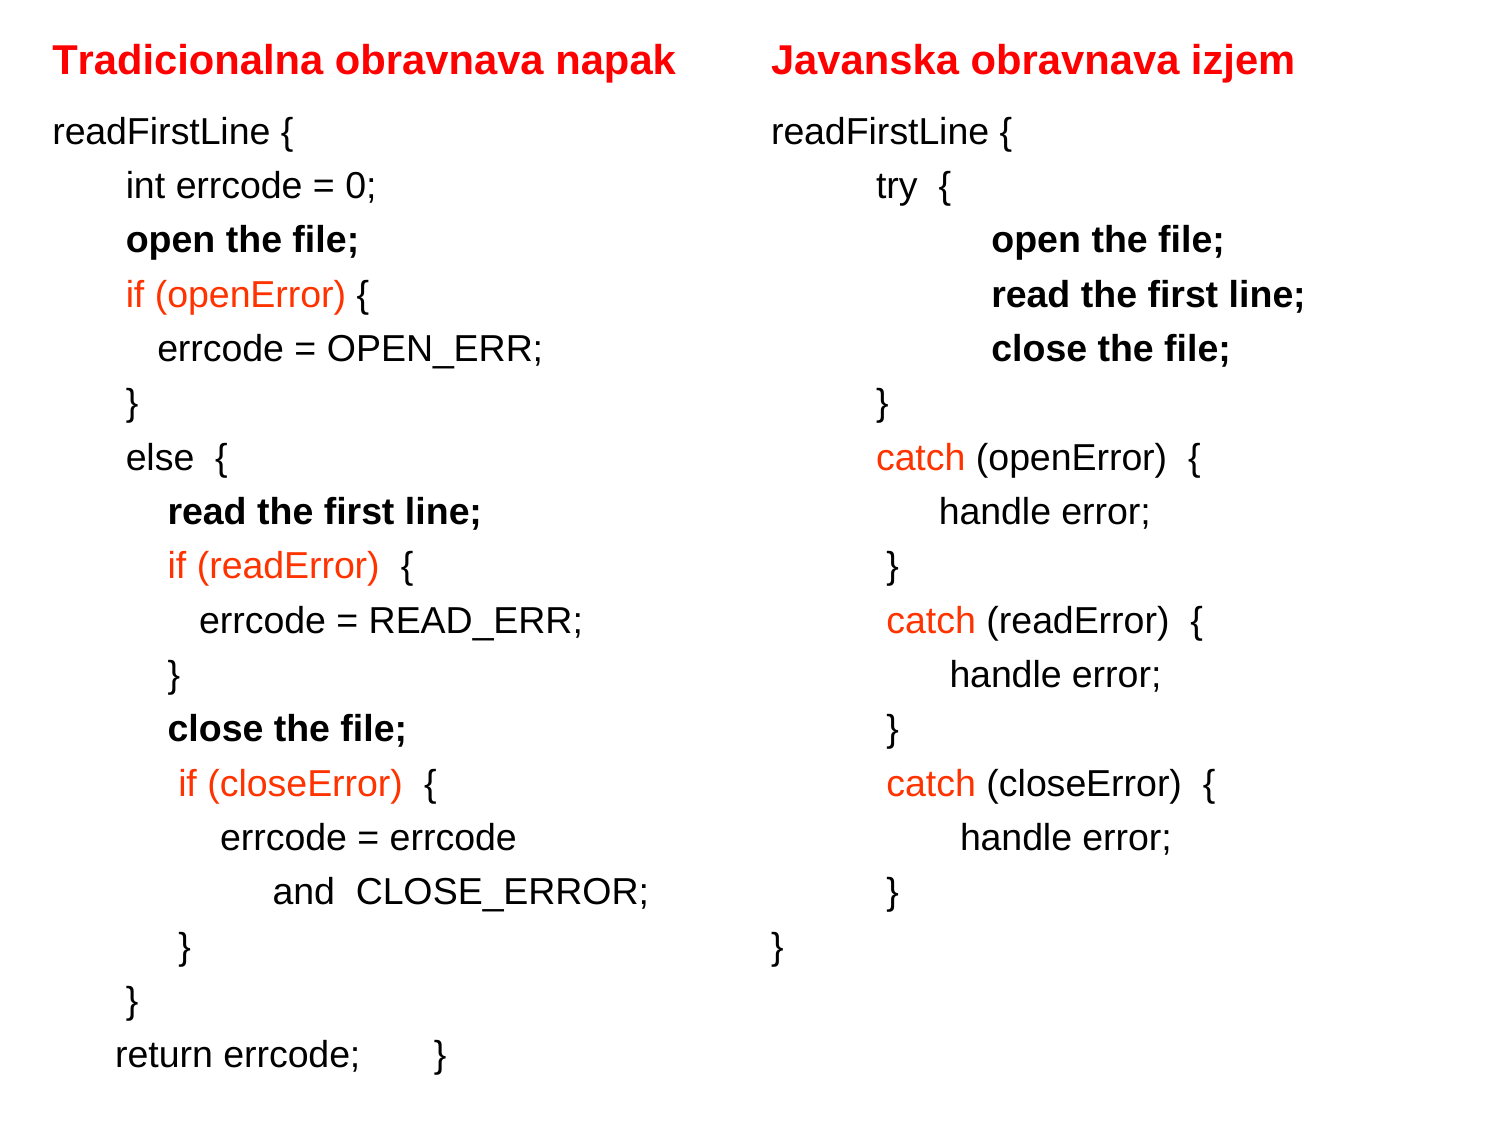

| Tradicionalna obravnava napak | Javanska obravnava izjem |
| --- | --- |
| readFirstLine { int errcode = 0; open the file; if (openError) { errcode = OPEN\_ERR; } else { read the first line; if (readError) { errcode = READ\_ERR; } close the file; if (closeError) { errcode = errcode and CLOSE\_ERROR; } } return errcode; } | readFirstLine { try { open the file; read the first line; close the file; } catch (openError) { handle error; } catch (readError) { handle error; } catch (closeError) { handle error; } } |